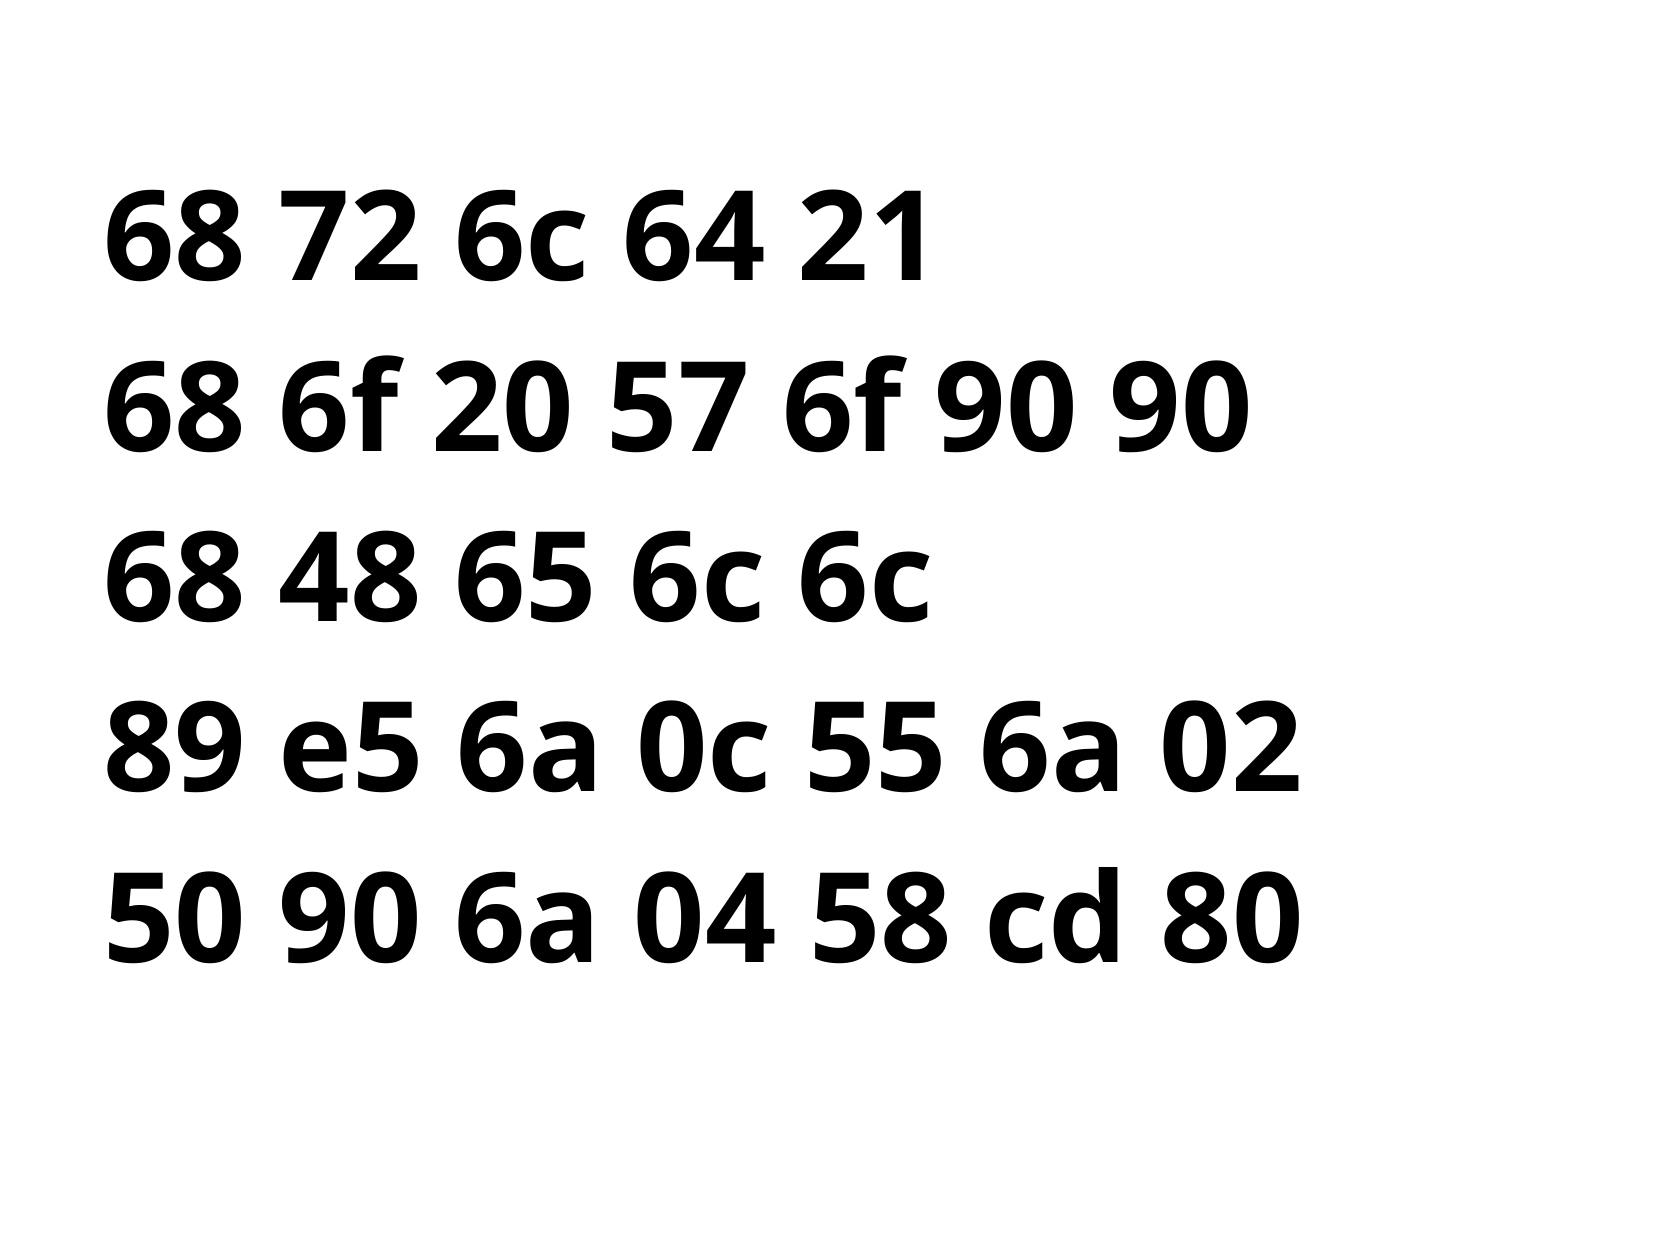

68 72 6c 64 21
68 6f 20 57 6f 90 90
68 48 65 6c 6c
89 e5 6a 0c 55 6a 02
50 90 6a 04 58 cd 80